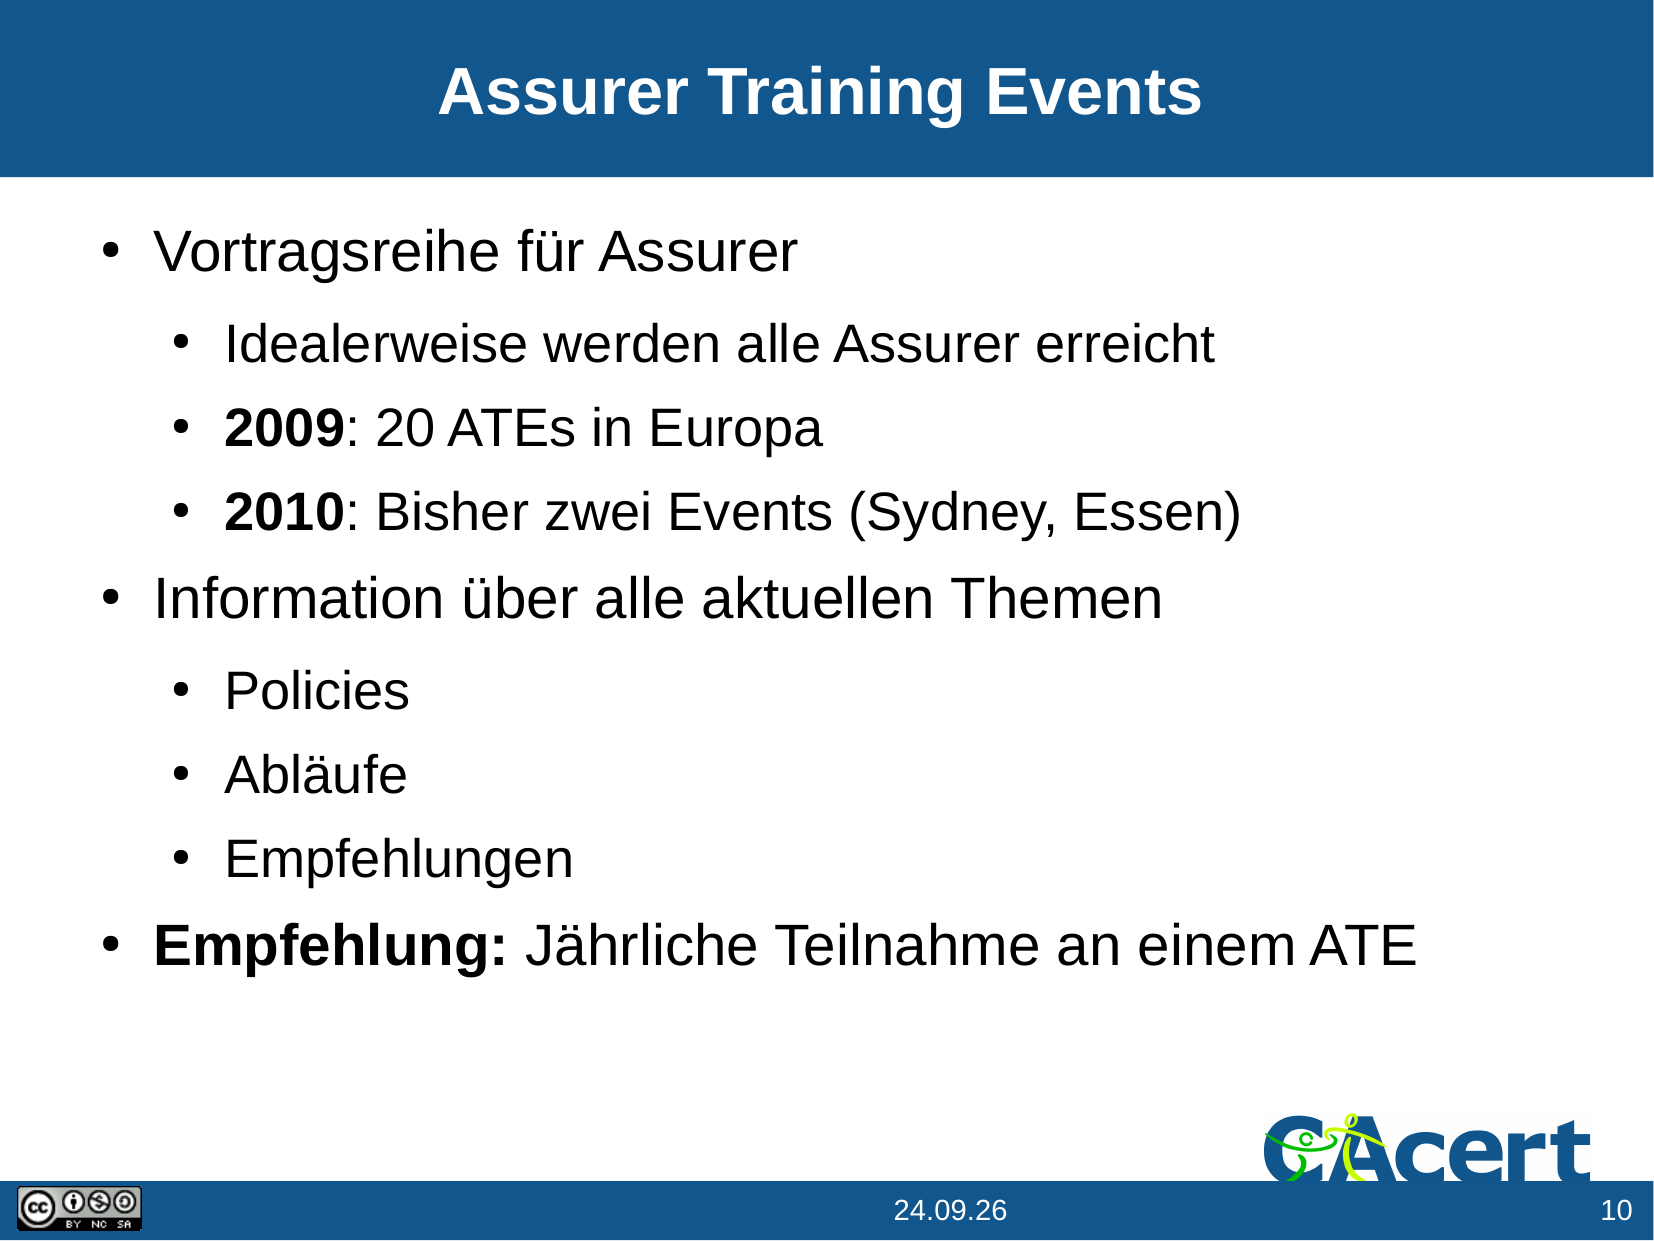

# Assurer Training Events
Vortragsreihe für Assurer
Idealerweise werden alle Assurer erreicht
2009: 20 ATEs in Europa
2010: Bisher zwei Events (Sydney, Essen)
Information über alle aktuellen Themen
Policies
Abläufe
Empfehlungen
Empfehlung: Jährliche Teilnahme an einem ATE